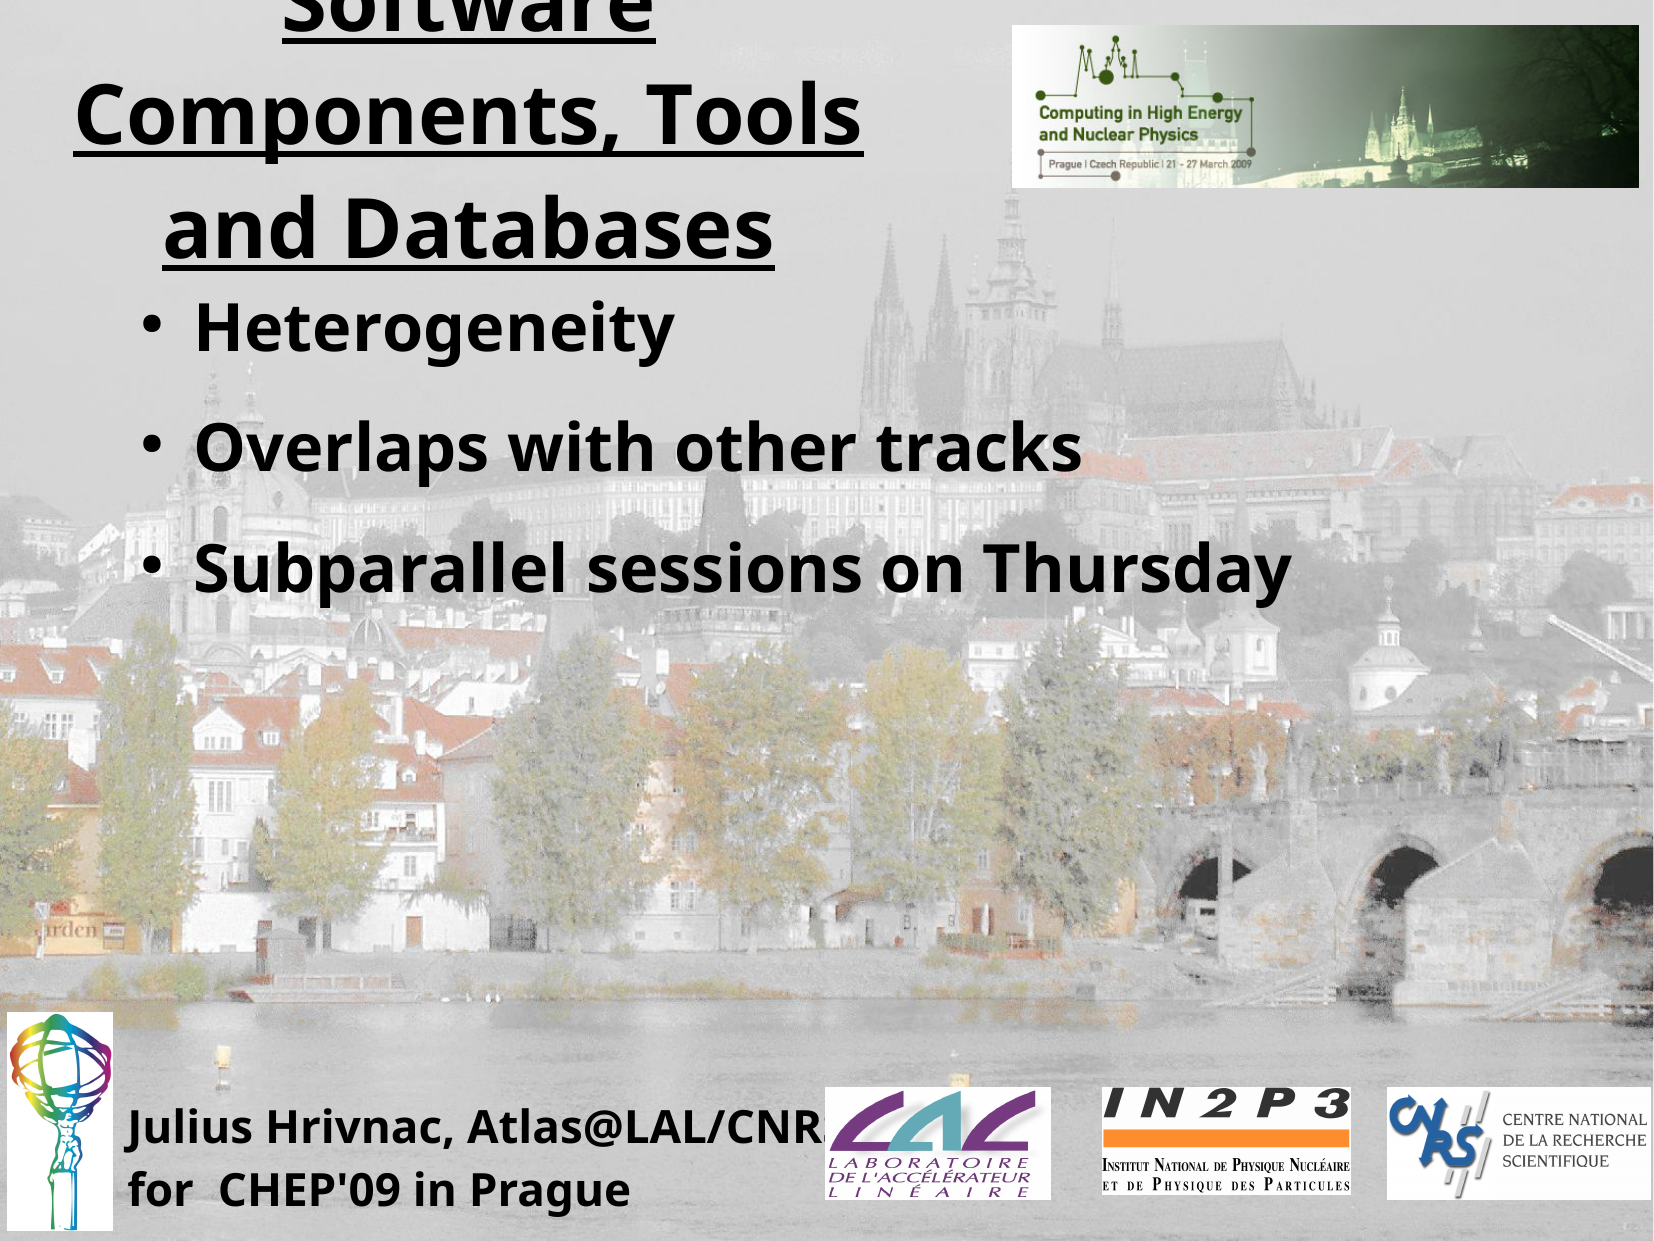

# Software Components, Tools and Databases
Heterogeneity
Overlaps with other tracks
Subparallel sessions on Thursday
Julius Hrivnac, Atlas@LAL/CNRS
for CHEP'09 in Prague